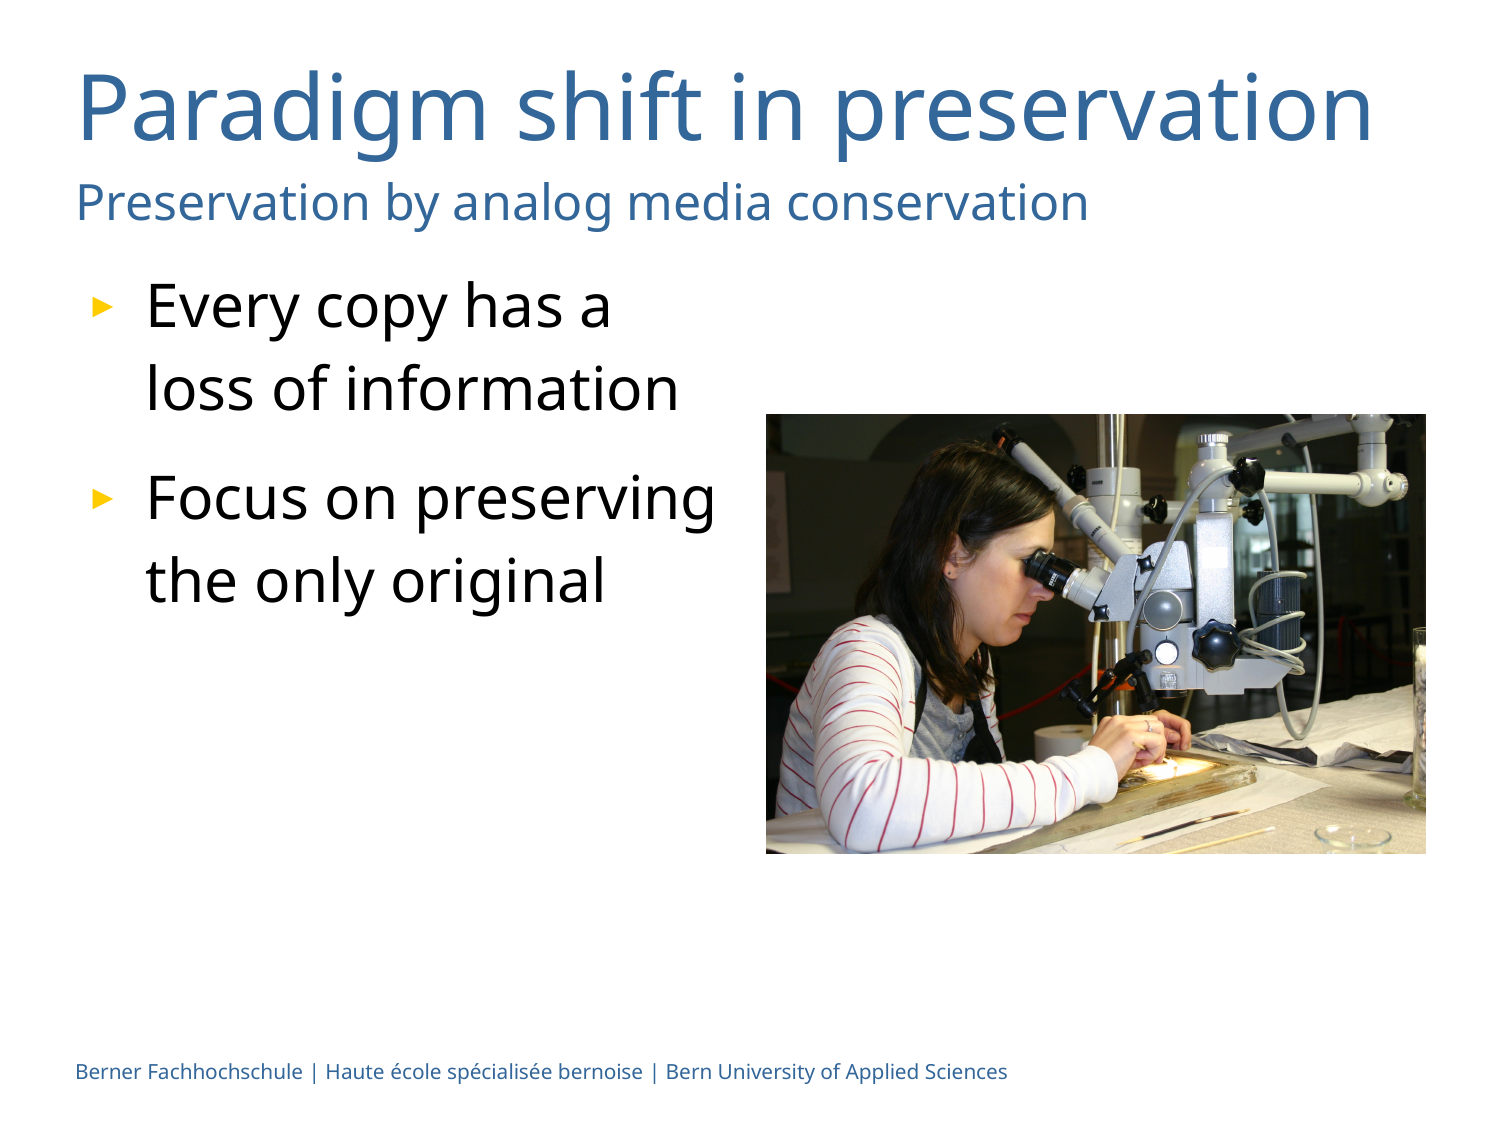

# Paradigm shift in preservation Preservation by analog media conservation
Every copy has a loss of information
Focus on preserving the only original